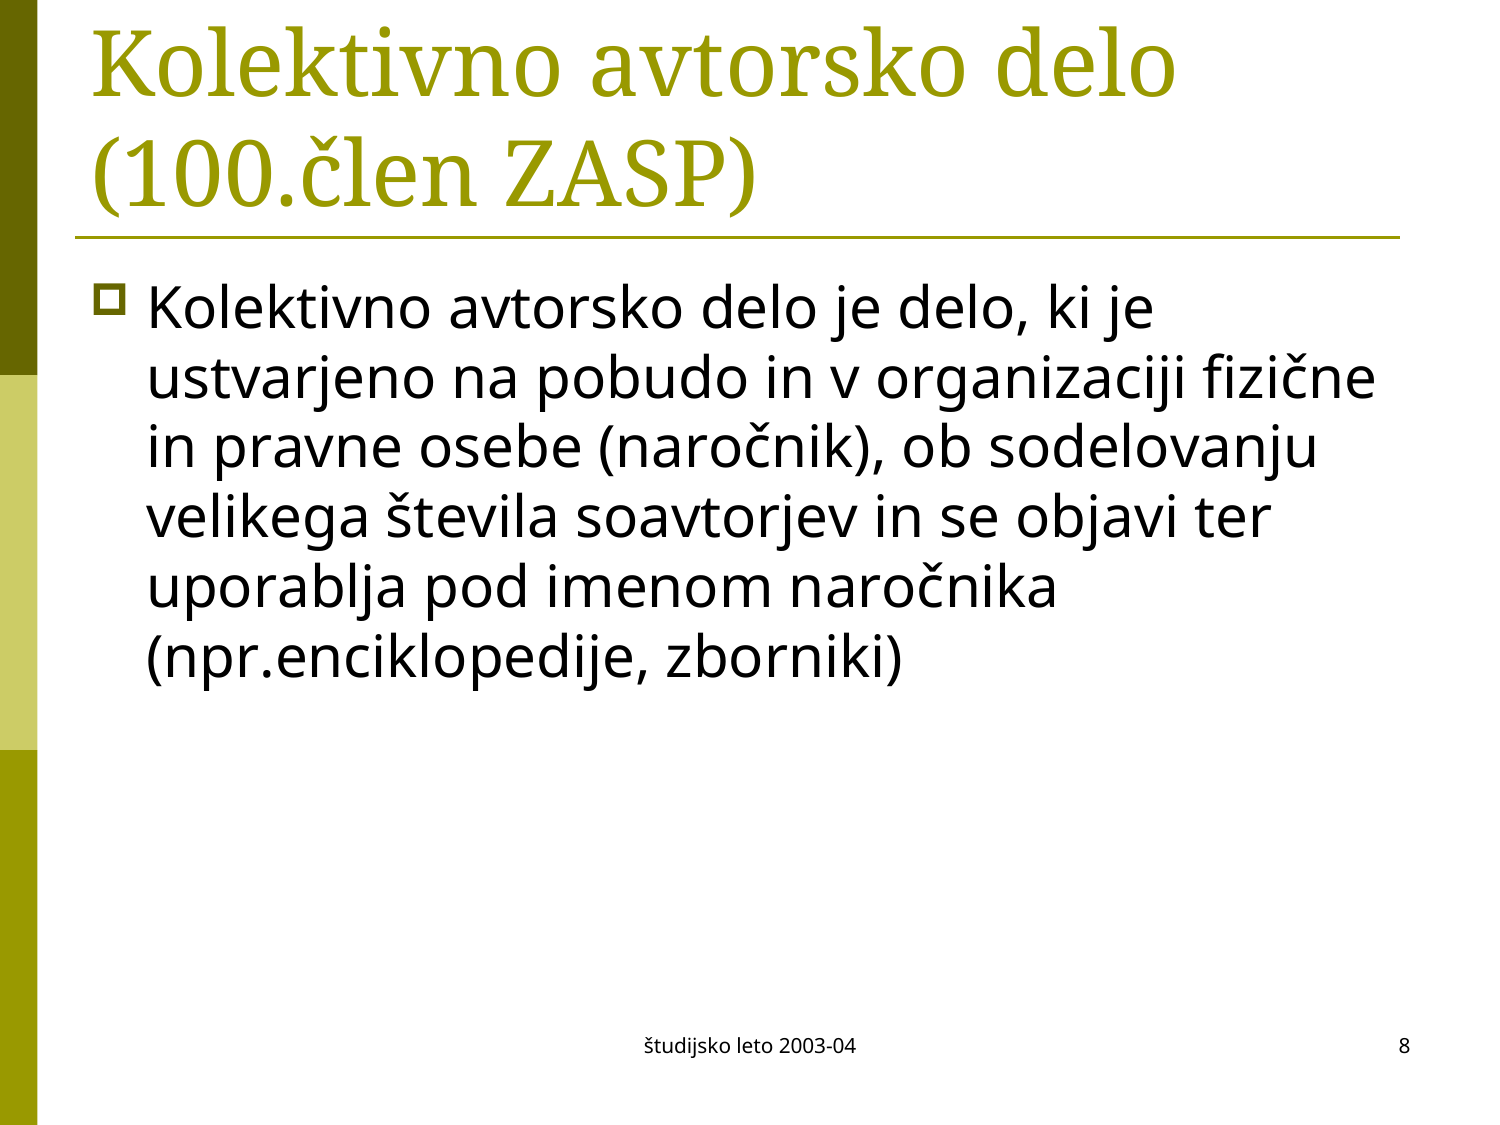

# Kolektivno avtorsko delo (100.člen ZASP)
Kolektivno avtorsko delo je delo, ki je ustvarjeno na pobudo in v organizaciji fizične in pravne osebe (naročnik), ob sodelovanju velikega števila soavtorjev in se objavi ter uporablja pod imenom naročnika (npr.enciklopedije, zborniki)
študijsko leto 2003-04